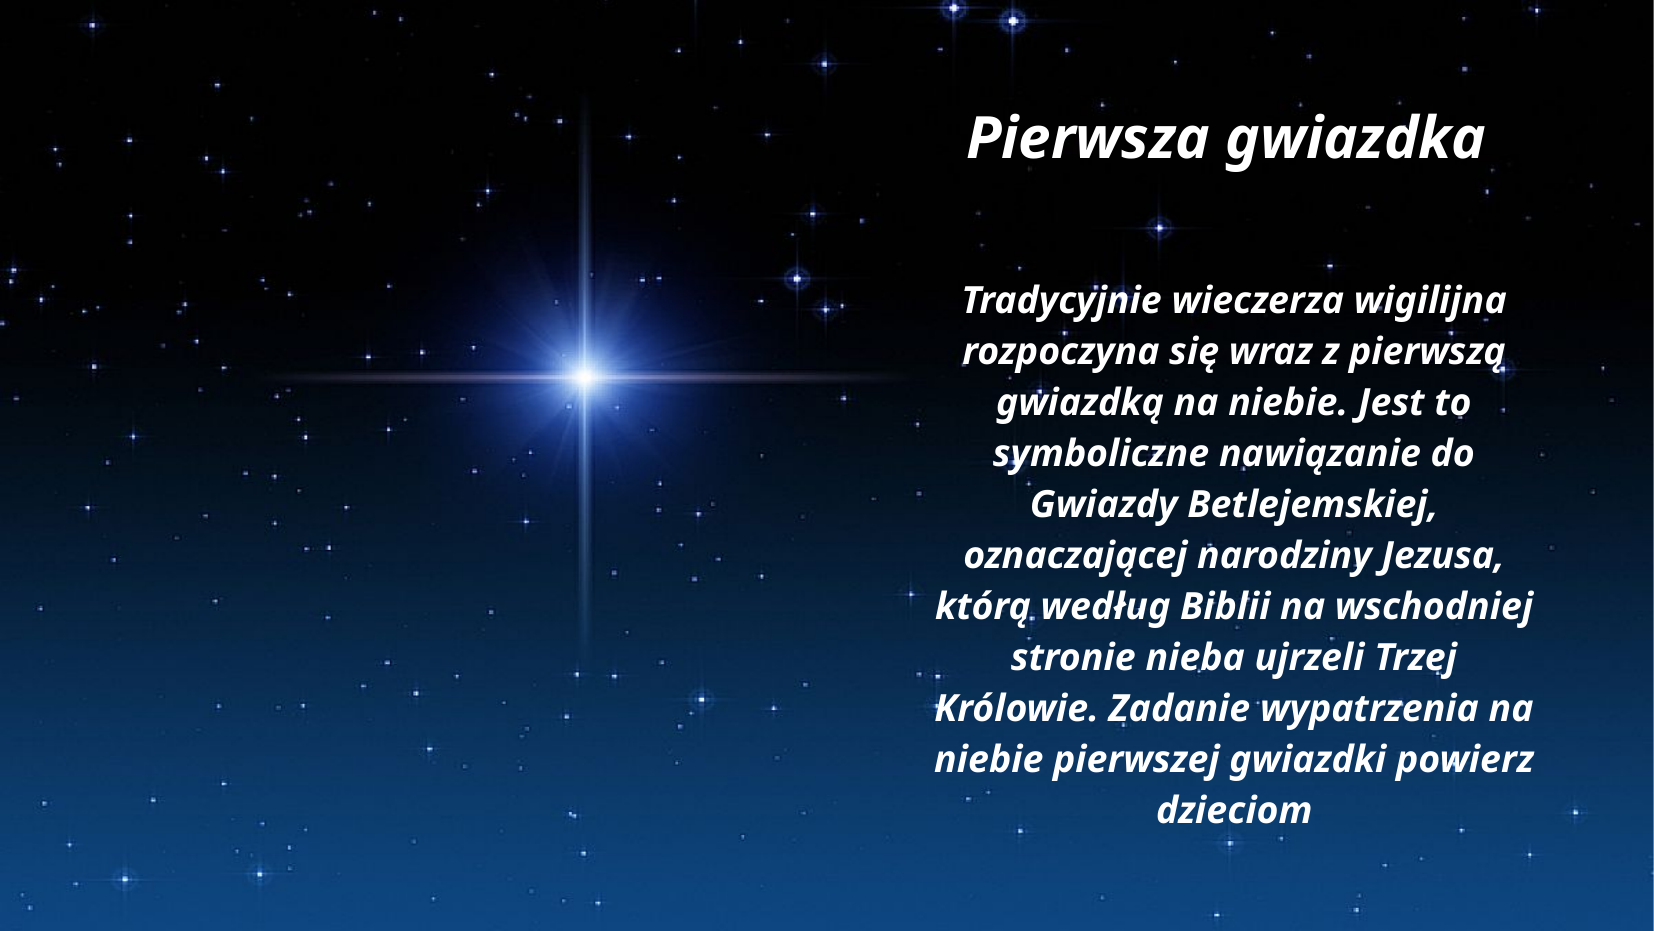

Pierwsza gwiazdka
Tradycyjnie wieczerza wigilijna rozpoczyna się wraz z pierwszą gwiazdką na niebie. Jest to symboliczne nawiązanie do Gwiazdy Betlejemskiej, oznaczającej narodziny Jezusa, którą według Biblii na wschodniej stronie nieba ujrzeli Trzej Królowie. Zadanie wypatrzenia na niebie pierwszej gwiazdki powierz dzieciom